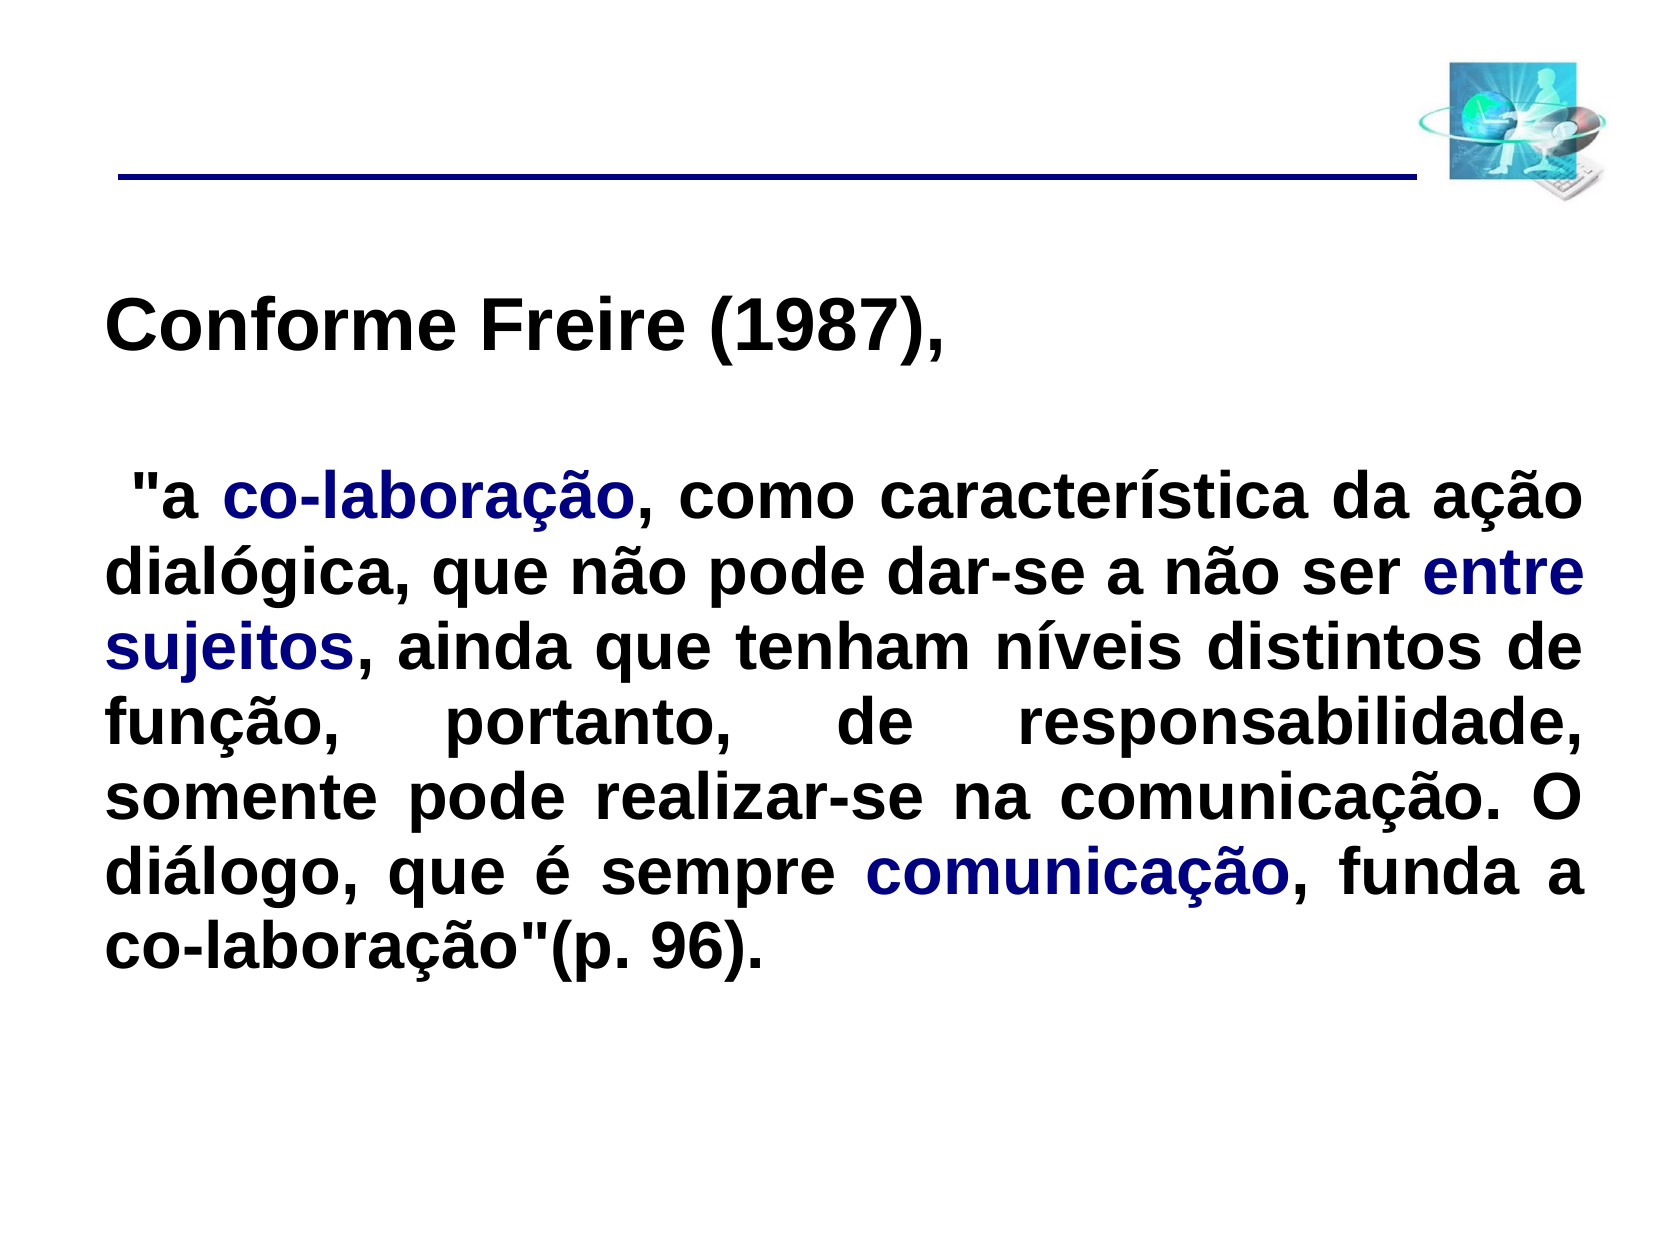

Conforme Freire (1987),
 "a co-laboração, como característica da ação dialógica, que não pode dar-se a não ser entre sujeitos, ainda que tenham níveis distintos de função, portanto, de responsabilidade, somente pode realizar-se na comunicação. O diálogo, que é sempre comunicação, funda a co-laboração"(p. 96).